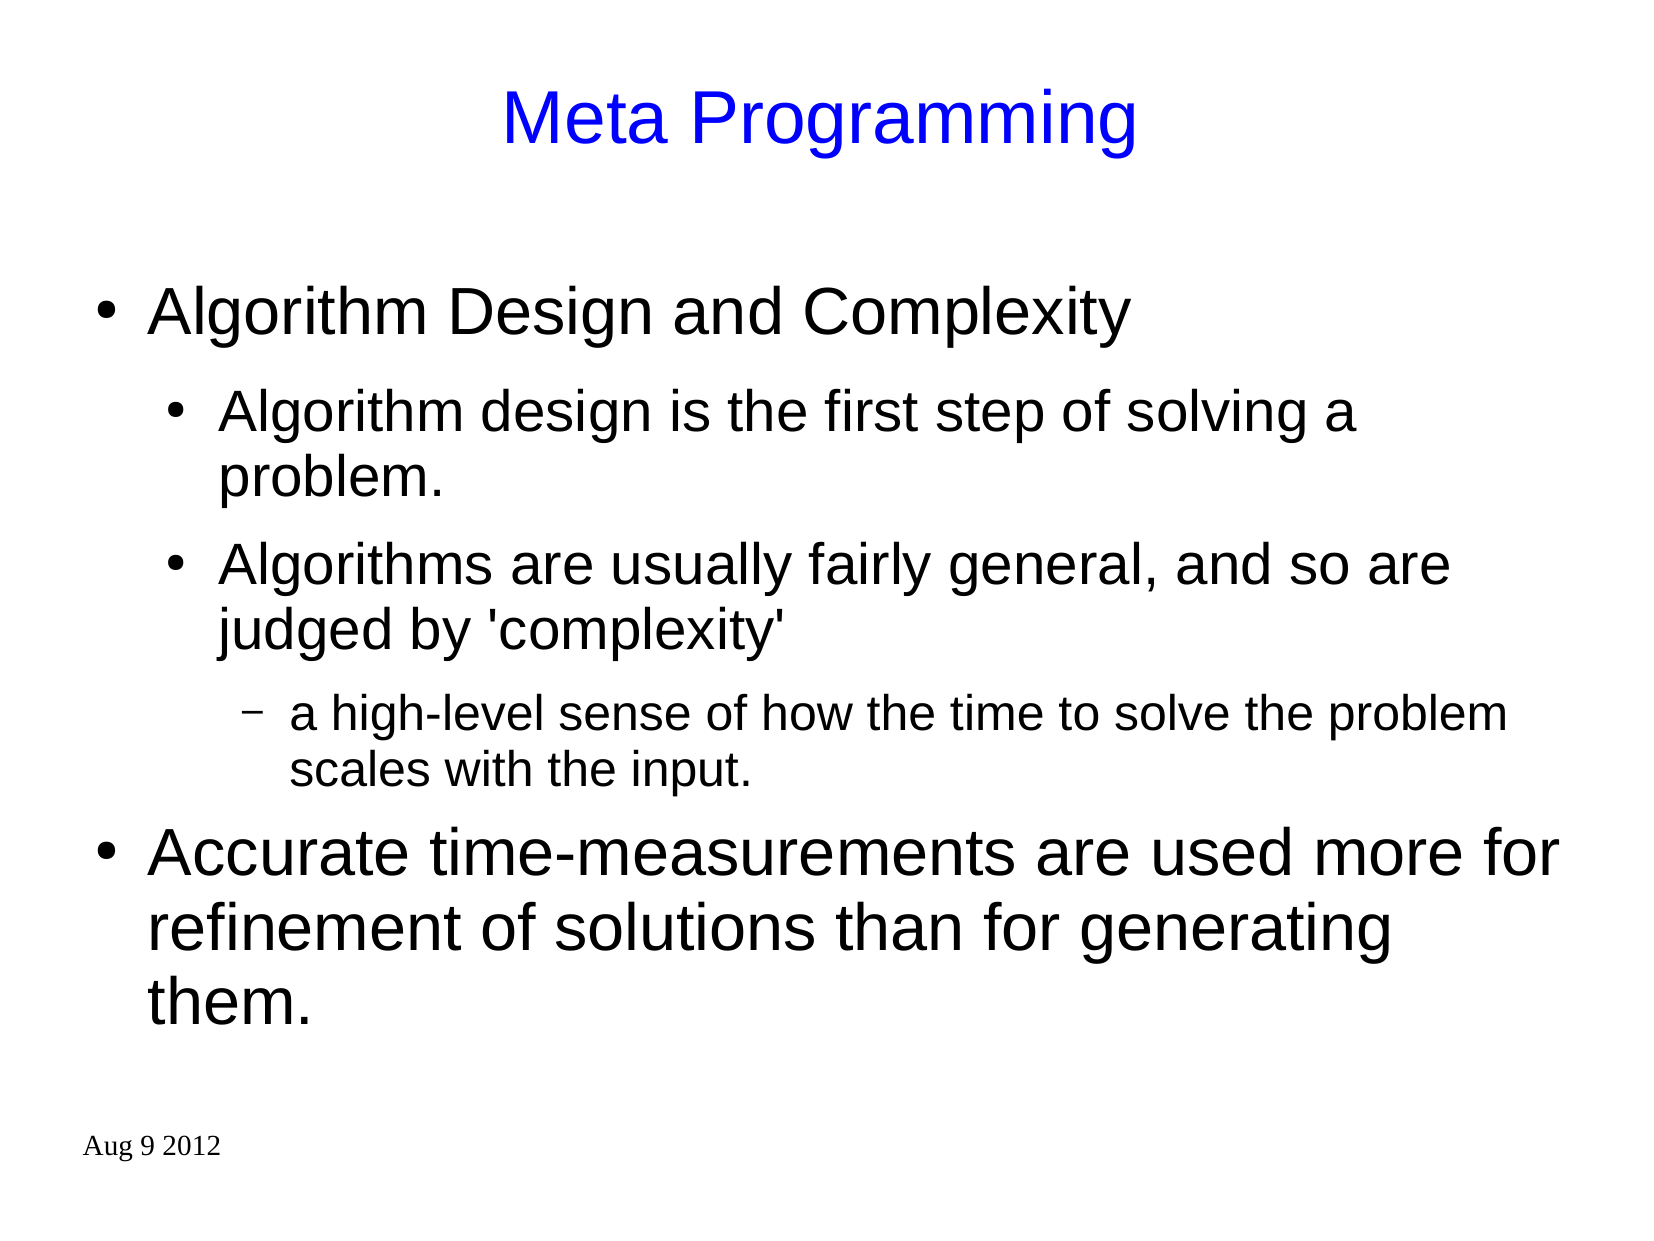

# Meta Programming
Algorithm Design and Complexity
Algorithm design is the first step of solving a problem.
Algorithms are usually fairly general, and so are judged by 'complexity'
a high-level sense of how the time to solve the problem scales with the input.
Accurate time-measurements are used more for refinement of solutions than for generating them.
Aug 9 2012